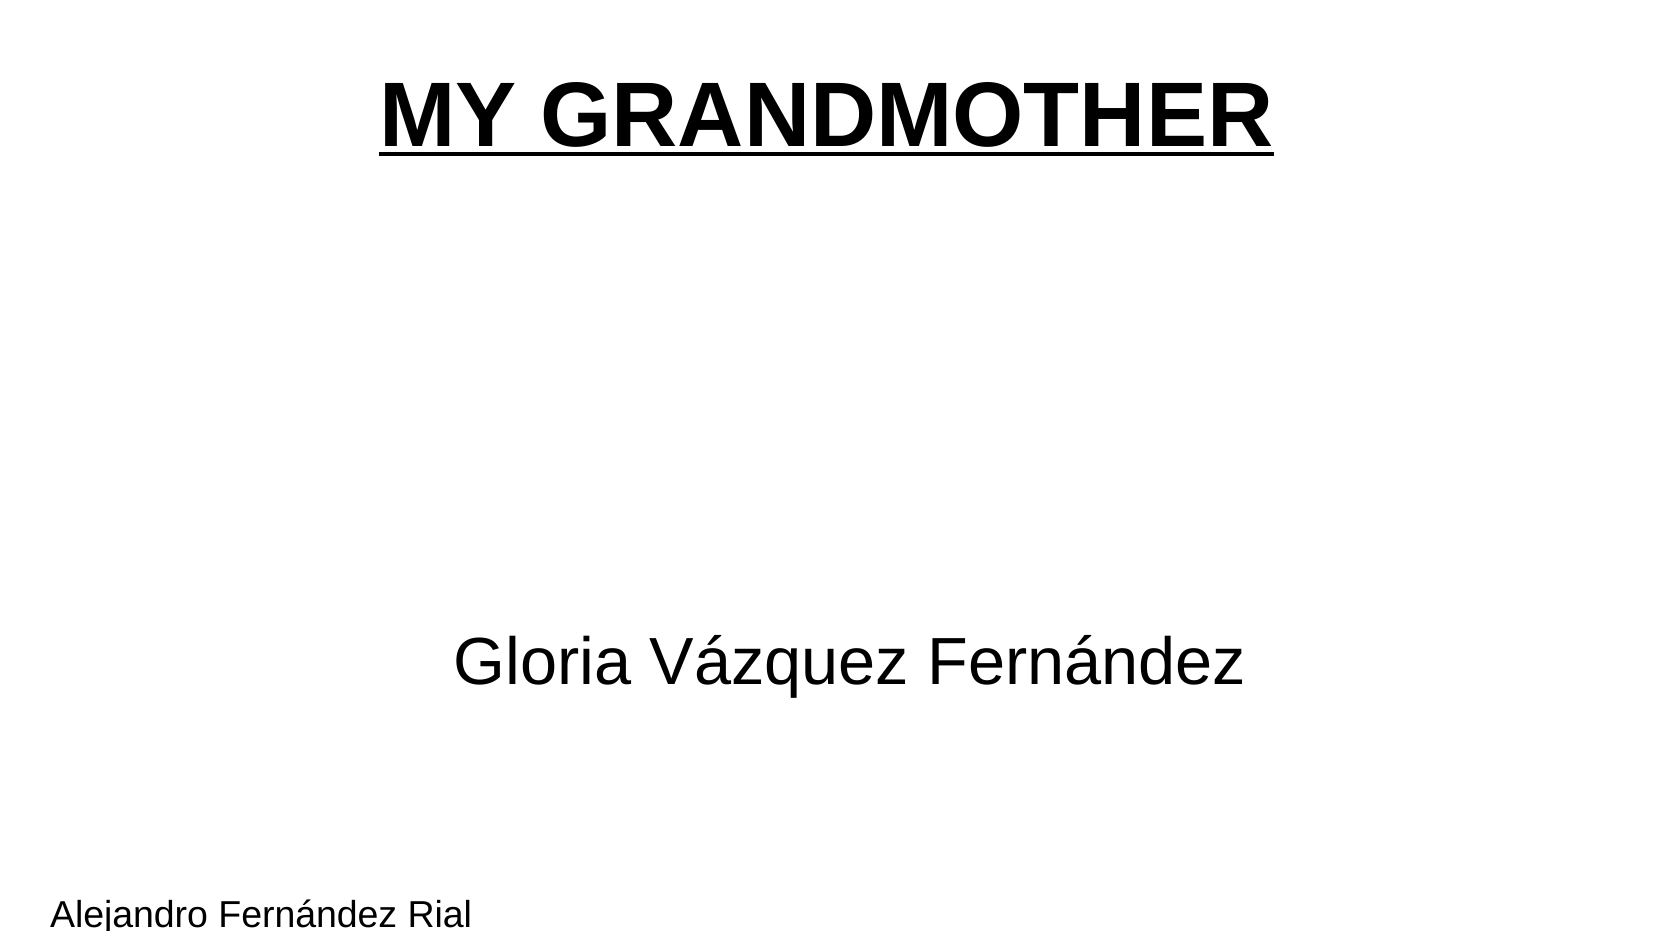

# MY GRANDMOTHER
Gloria Vázquez Fernández
Alejandro Fernández Rial